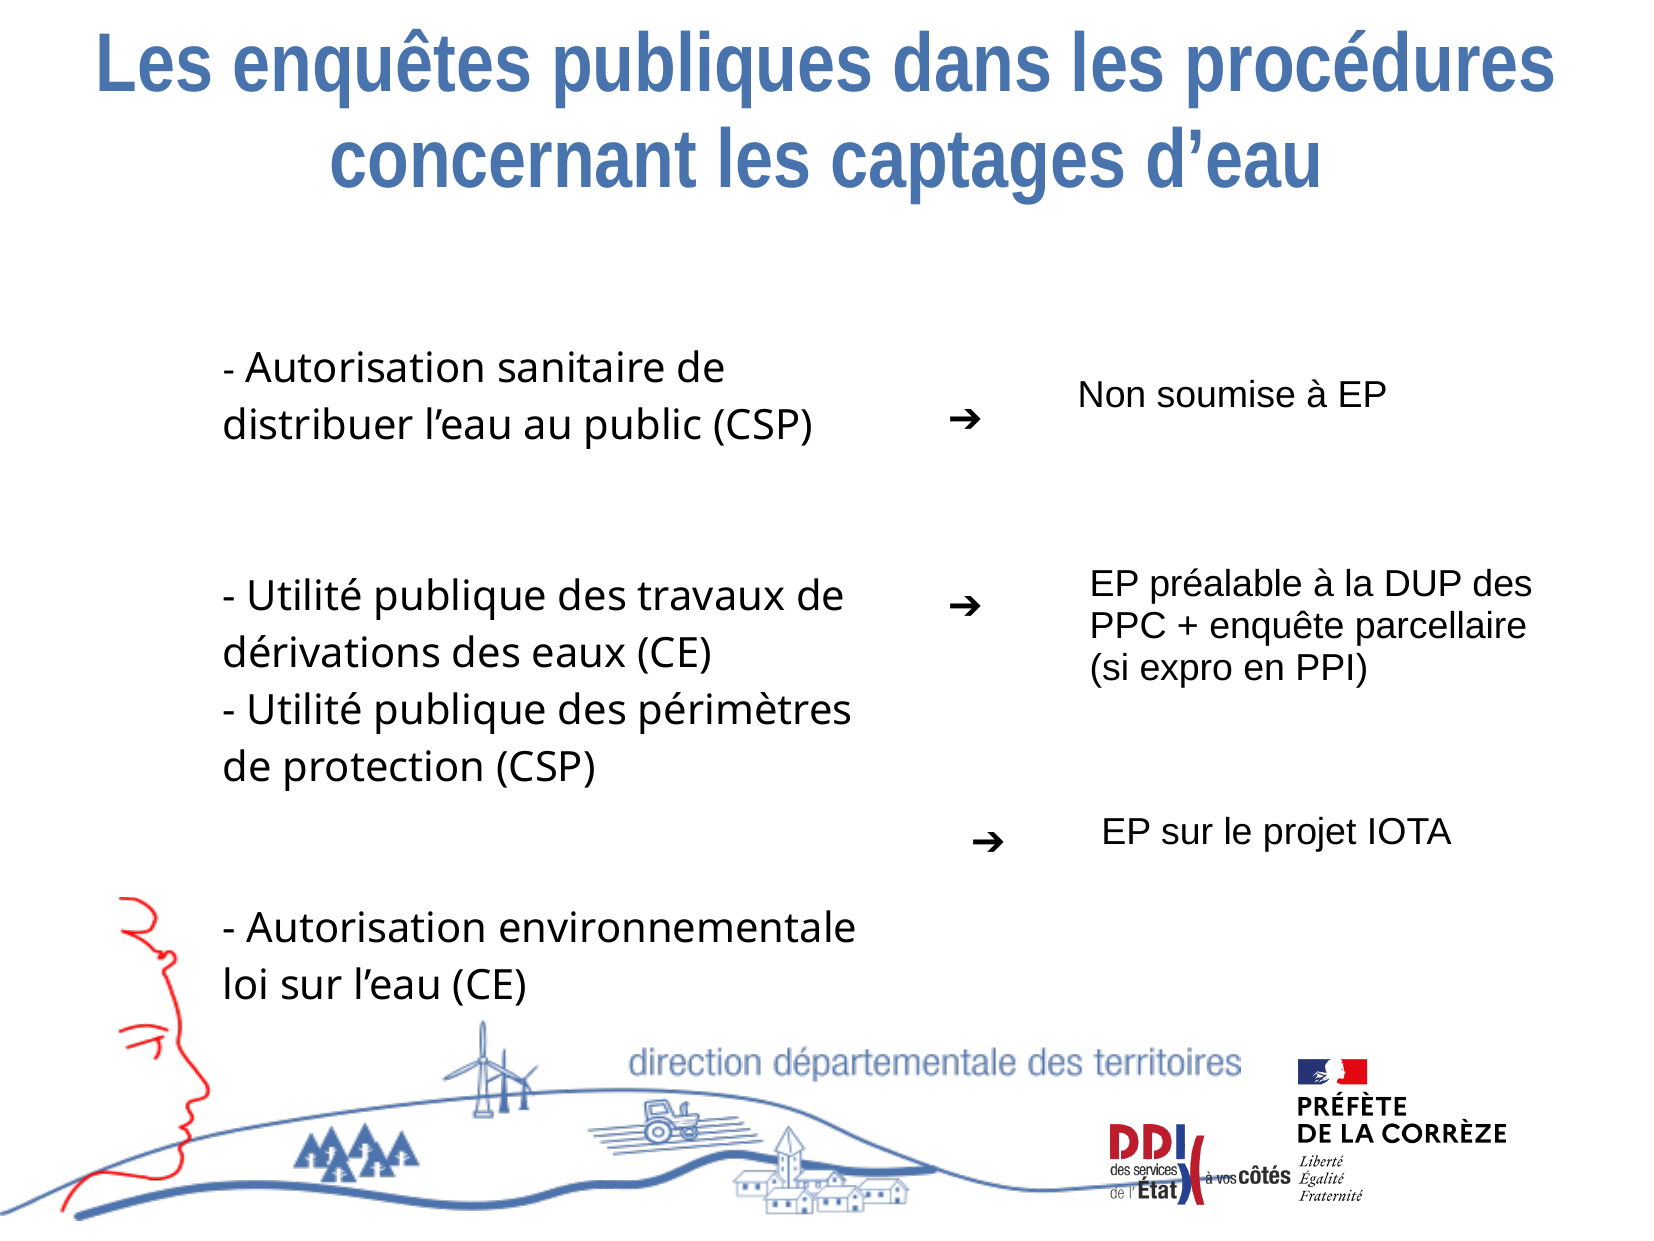

# Les enquêtes publiques dans les procédures concernant les captages d’eau
- Autorisation sanitaire de distribuer l’eau au public (CSP)
- Utilité publique des travaux de dérivations des eaux (CE)
- Utilité publique des périmètres de protection (CSP)
- Autorisation environnementale loi sur l’eau (CE)
Non soumise à EP
➔
EP préalable à la DUP des PPC + enquête parcellaire (si expro en PPI)
➔
➔
EP sur le projet IOTA